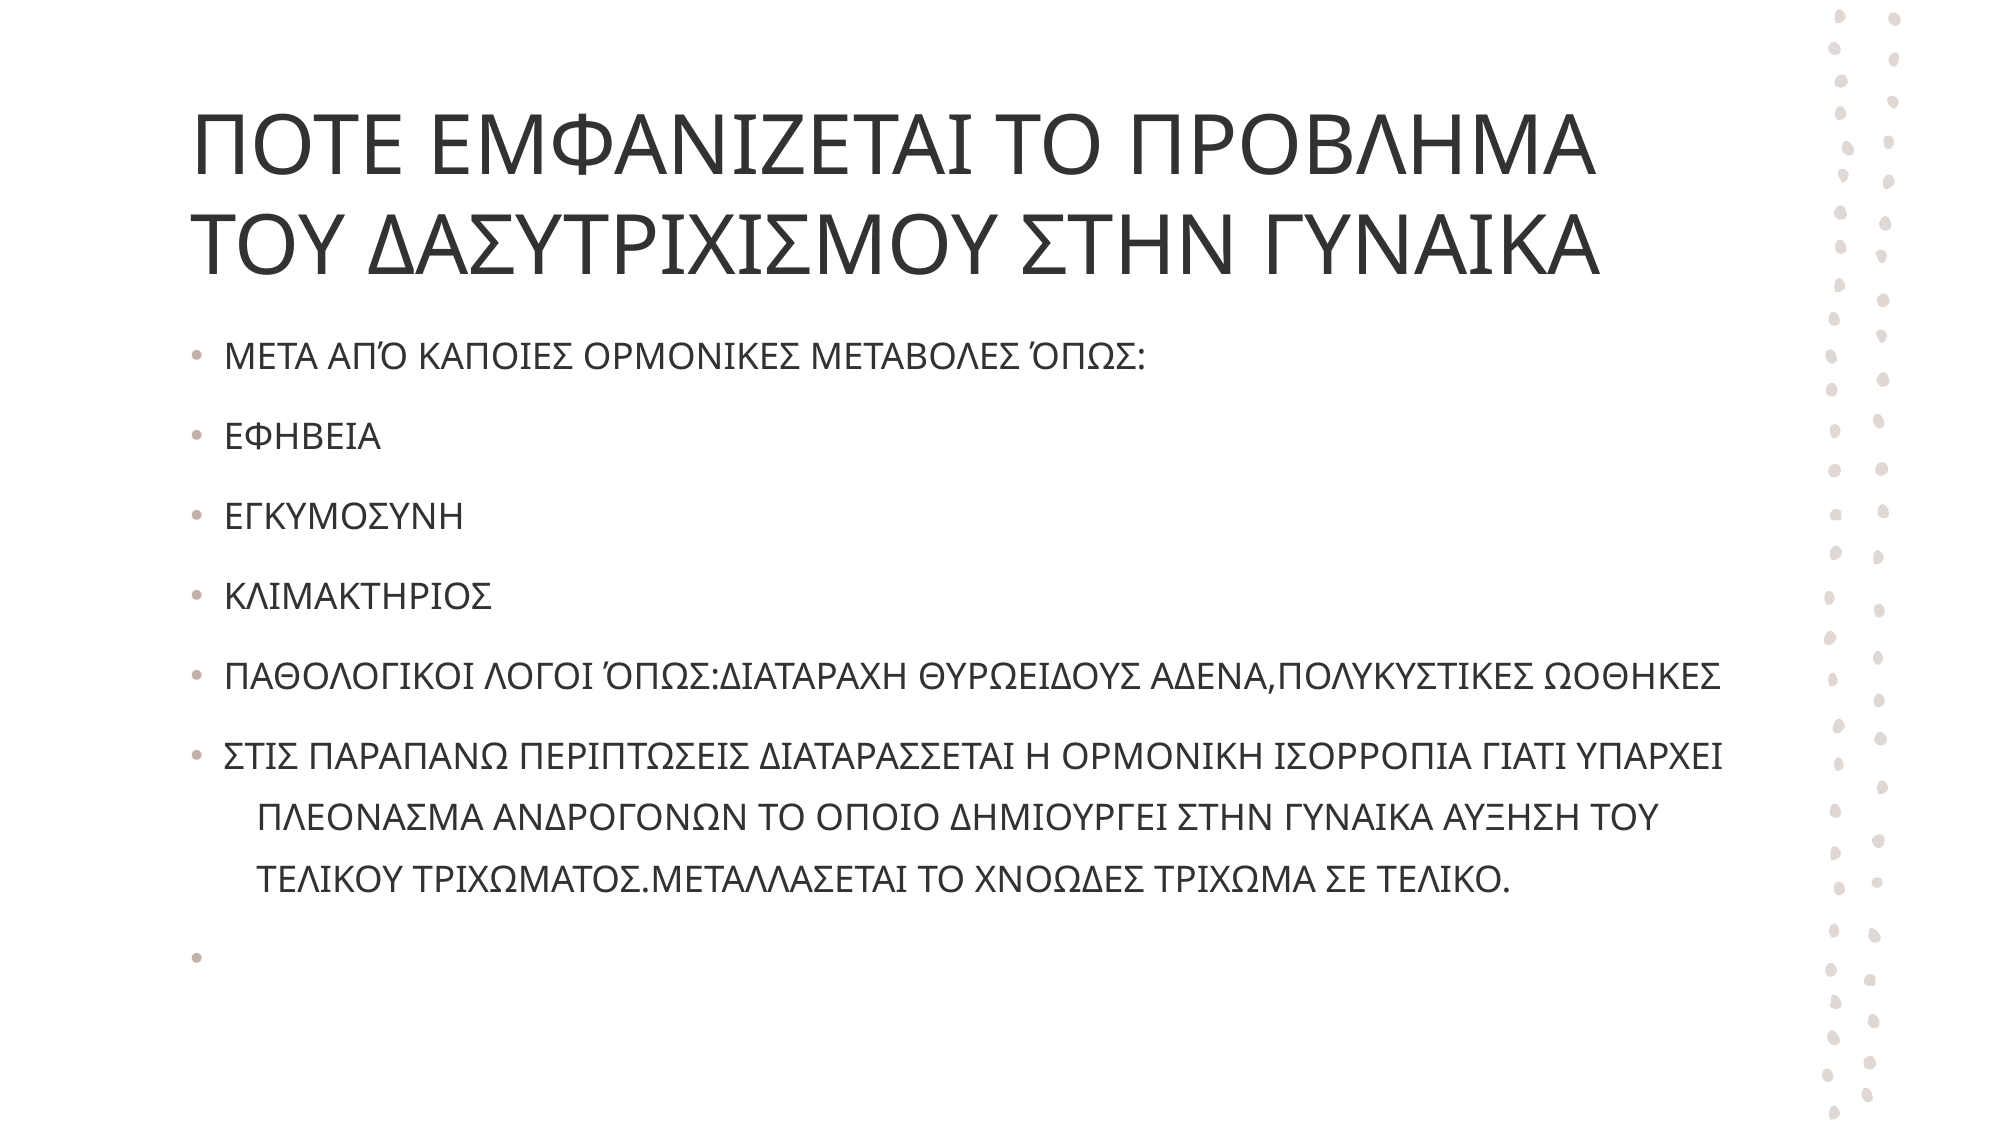

# ΠΟΤΕ ΕΜΦΑΝΙΖΕΤΑΙ ΤΟ ΠΡΟΒΛΗΜΑ ΤΟΥ ΔΑΣΥΤΡΙΧΙΣΜΟΥ ΣΤΗΝ ΓΥΝΑΙΚΑ
ΜΕΤΑ ΑΠΌ ΚΑΠΟΙΕΣ ΟΡΜΟΝΙΚΕΣ ΜΕΤΑΒΟΛΕΣ ΌΠΩΣ:
ΕΦΗΒΕΙΑ
ΕΓΚΥΜΟΣΥΝΗ
ΚΛΙΜΑΚΤΗΡΙΟΣ
ΠΑΘΟΛΟΓΙΚΟΙ ΛΟΓΟΙ ΌΠΩΣ:ΔΙΑΤΑΡΑΧΗ ΘΥΡΩΕΙΔΟΥΣ ΑΔΕΝΑ,ΠΟΛΥΚΥΣΤΙΚΕΣ ΩΟΘΗΚΕΣ
ΣΤΙΣ ΠΑΡΑΠΑΝΩ ΠΕΡΙΠΤΩΣΕΙΣ ΔΙΑΤΑΡΑΣΣΕΤΑΙ Η ΟΡΜΟΝΙΚΗ ΙΣΟΡΡΟΠΙΑ ΓΙΑΤΙ ΥΠΑΡΧΕΙ ΠΛΕΟΝΑΣΜΑ ΑΝΔΡΟΓΟΝΩΝ ΤΟ ΟΠΟΙΟ ΔΗΜΙΟΥΡΓΕΙ ΣΤΗΝ ΓΥΝΑΙΚΑ ΑΥΞΗΣΗ ΤΟΥ ΤΕΛΙΚΟΥ ΤΡΙΧΩΜΑΤΟΣ.ΜΕΤΑΛΛΑΣΕΤΑΙ ΤΟ ΧΝΟΩΔΕΣ ΤΡΙΧΩΜΑ ΣΕ ΤΕΛΙΚΟ.